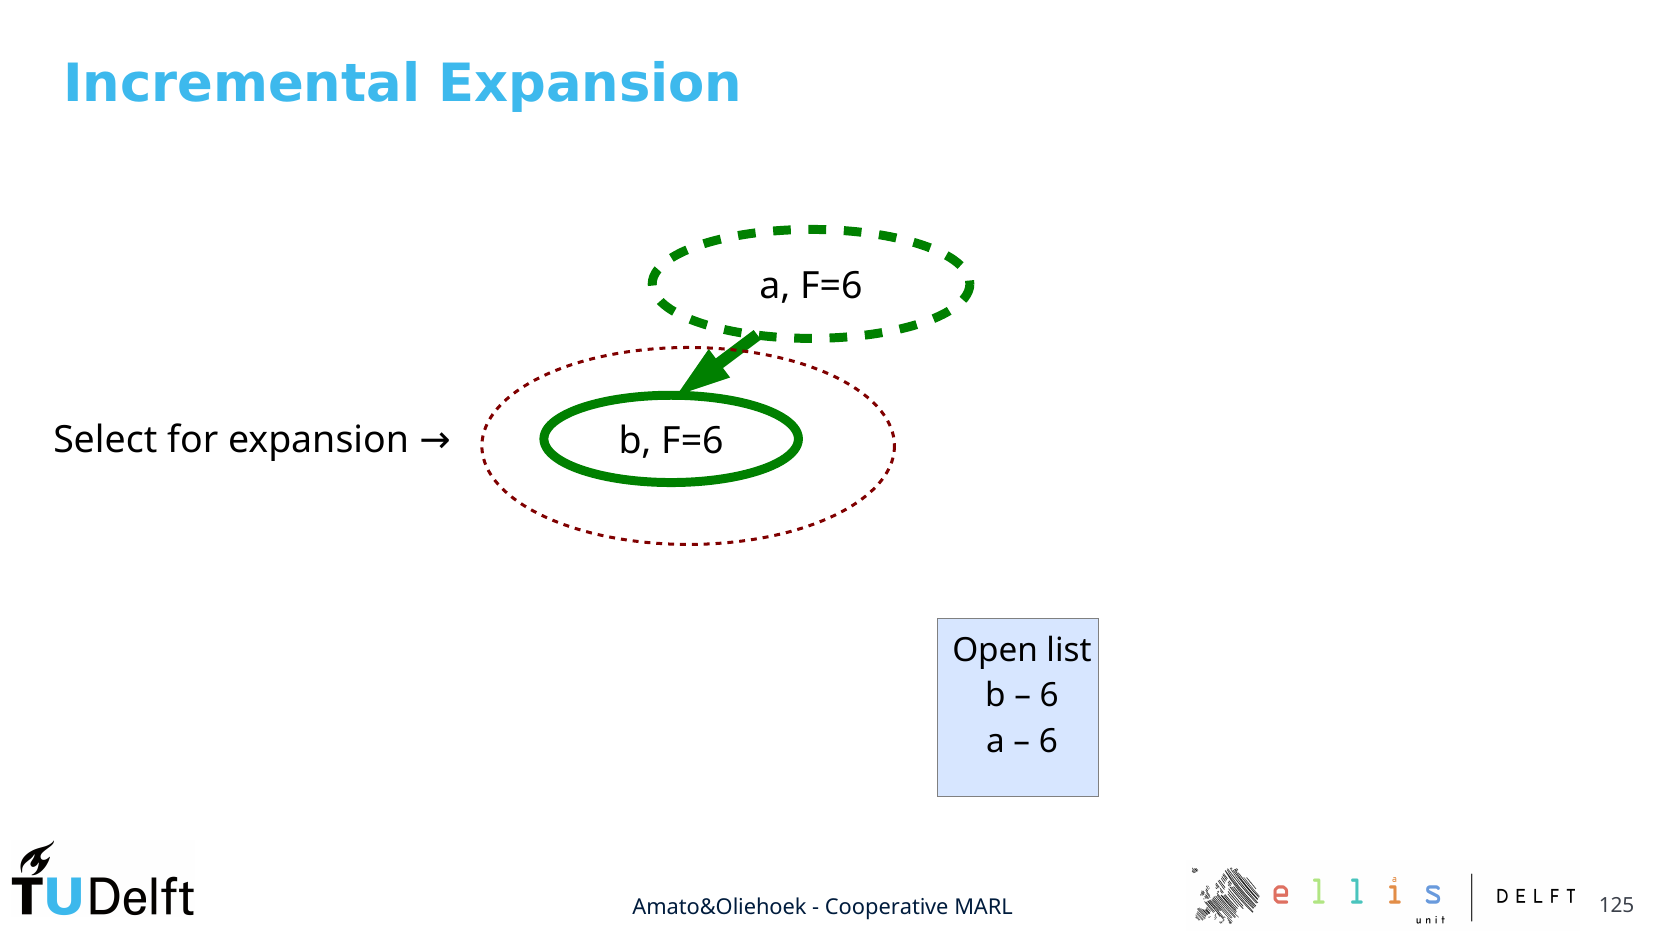

# Incremental Expansion
a, F=6
b, F=6
Select for expansion →
Open list
b – 6
a – 6
Amato&Oliehoek - Cooperative MARL